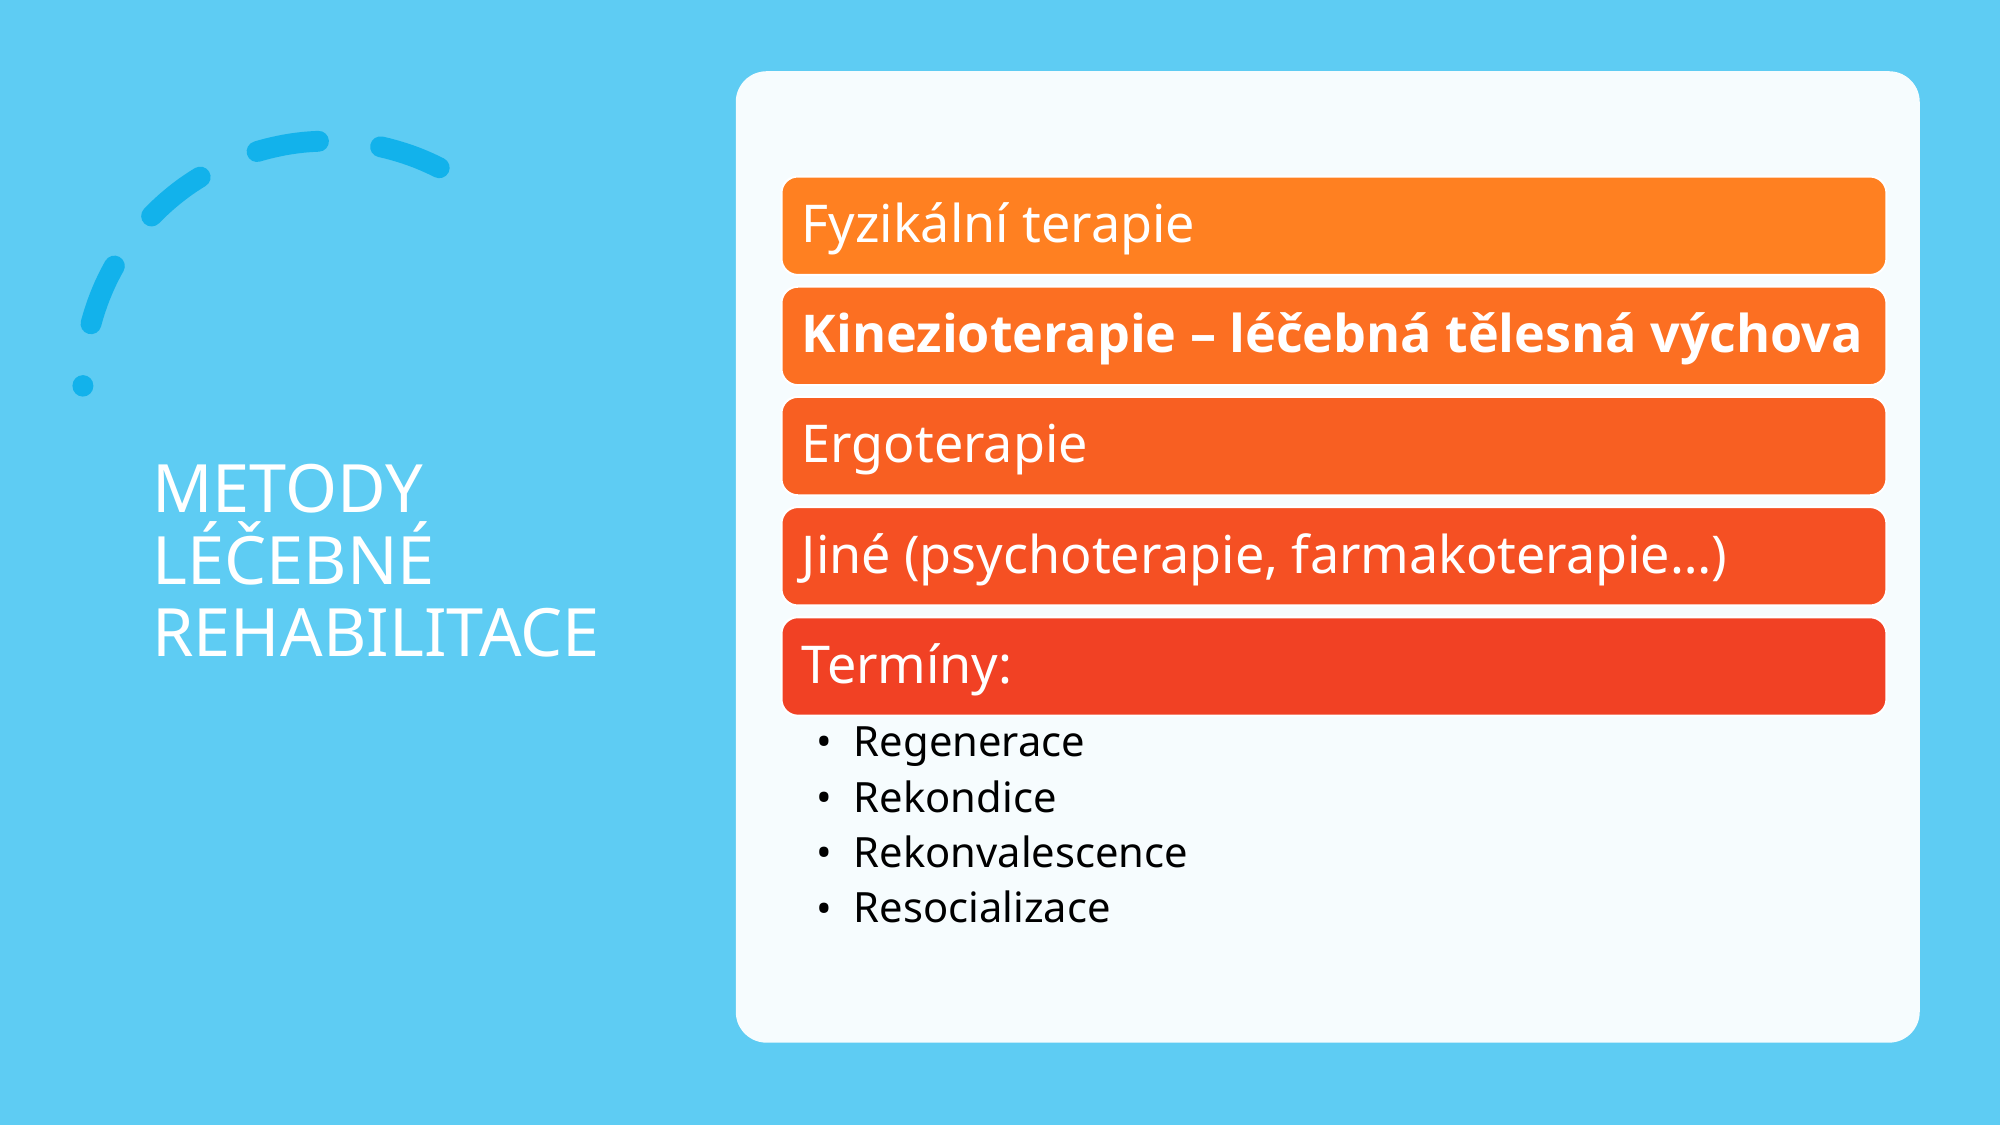

# METODY LÉČEBNÉ REHABILITACE
Fyzikální terapie
Kinezioterapie – léčebná tělesná výchova
Ergoterapie
Jiné (psychoterapie, farmakoterapie…)
Termíny:
Regenerace
Rekondice
Rekonvalescence
Resocializace